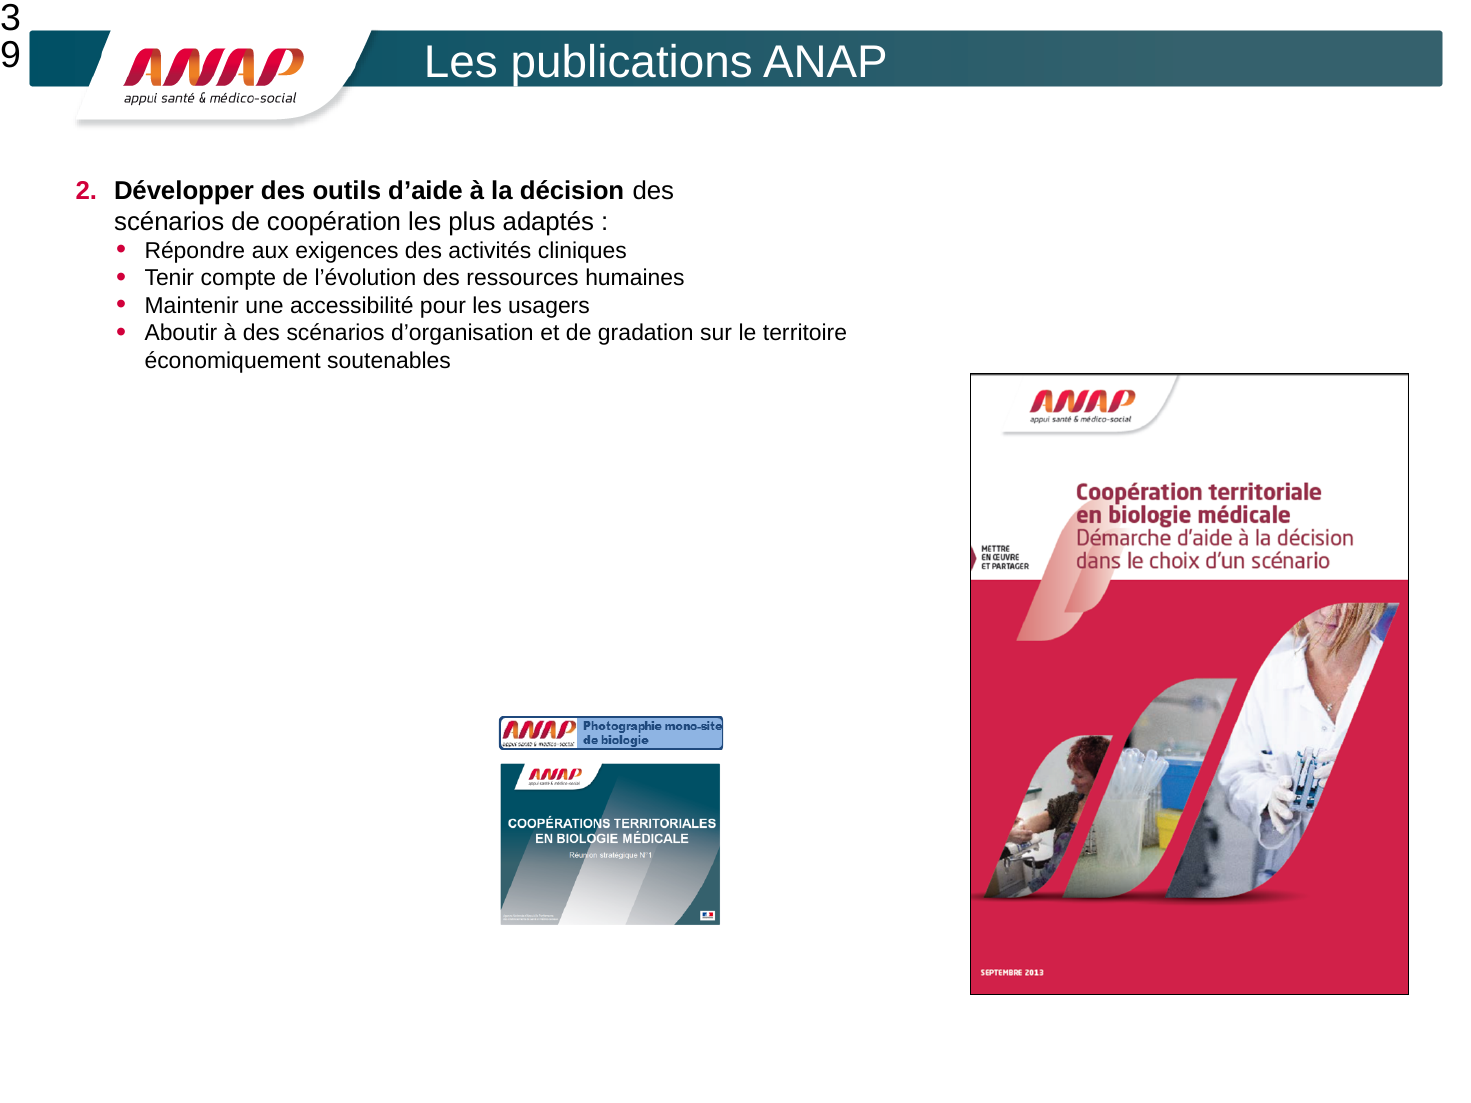

# Les publications ANAP
Développer des outils d’aide à la décision des
scénarios de coopération les plus adaptés :
Répondre aux exigences des activités cliniques
Tenir compte de l’évolution des ressources humaines
Maintenir une accessibilité pour les usagers
Aboutir à des scénarios d’organisation et de gradation sur le territoire économiquement soutenables